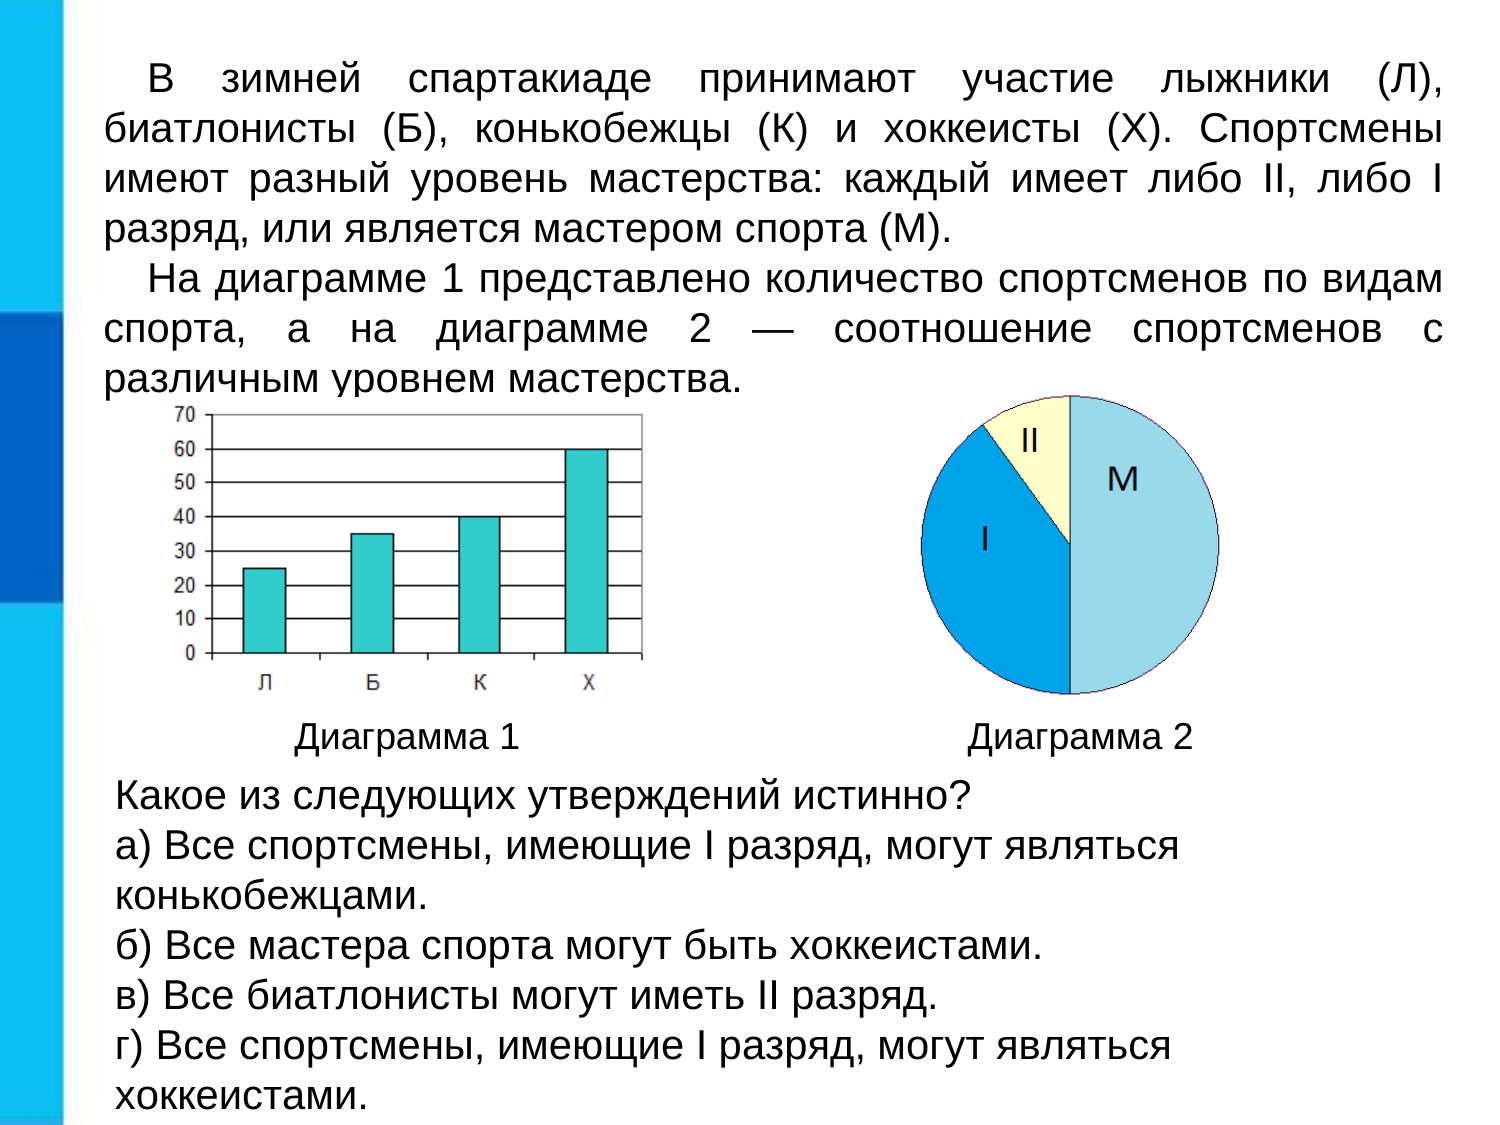

В зимней спартакиаде принимают участие лыжники (Л), биатлонисты (Б), конькобежцы (К) и хоккеисты (X). Спортсмены имеют разный уровень мастерства: каждый имеет либо II, либо I разряд, или является мастером спорта (М).
На диаграмме 1 представлено количество спортсменов по видам спорта, а на диаграмме 2 — соотношение спортсменов с различным уровнем мастерства.
Диаграмма 1
Диаграмма 2
Какое из следующих утверждений истинно?
а) Все спортсмены, имеющие I разряд, могут являться конькобежцами.
б) Все мастера спорта могут быть хоккеистами.
в) Все биатлонисты могут иметь II разряд.
г) Все спортсмены, имеющие I разряд, могут являться хоккеистами.